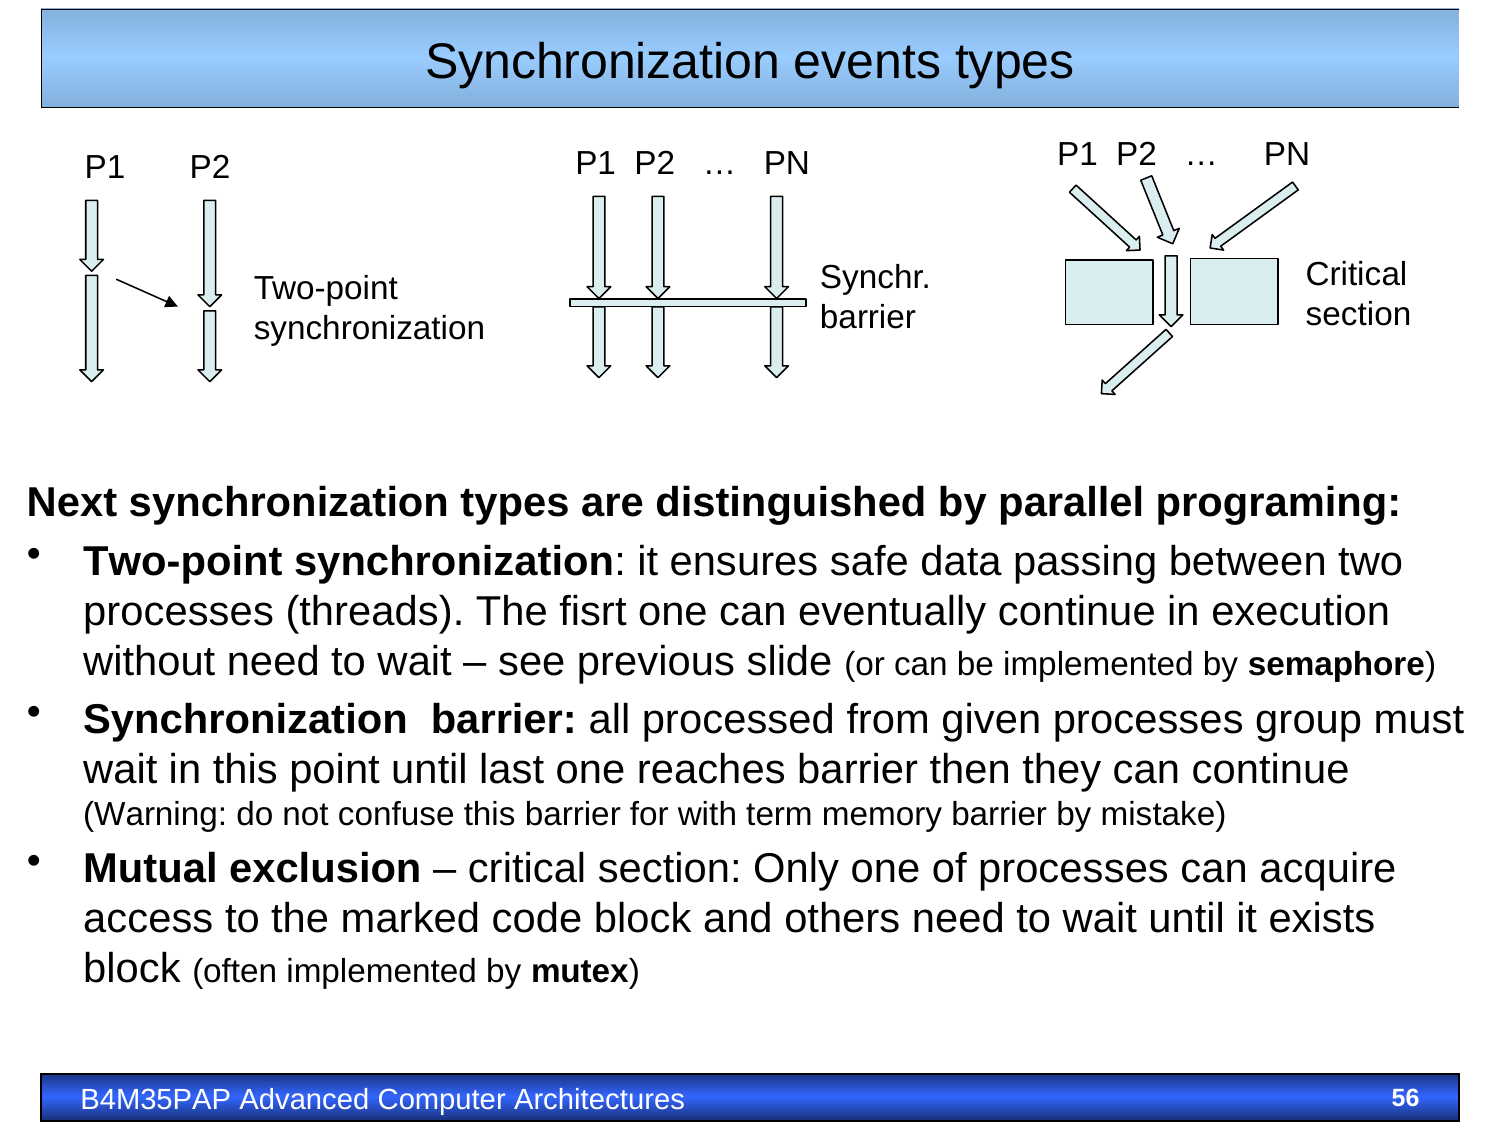

Synchronization events types
P1 P2 … PN
P1 P2 … PN
P1 P2
Critical section
Synchr. barrier
Two-point synchronization
# Next synchronization types are distinguished by parallel programing:
Two-point synchronization: it ensures safe data passing between two processes (threads). The fisrt one can eventually continue in execution without need to wait – see previous slide (or can be implemented by semaphore)
Synchronization barrier: all processed from given processes group must wait in this point until last one reaches barrier then they can continue (Warning: do not confuse this barrier for with term memory barrier by mistake)
Mutual exclusion – critical section: Only one of processes can acquire access to the marked code block and others need to wait until it exists block (often implemented by mutex)